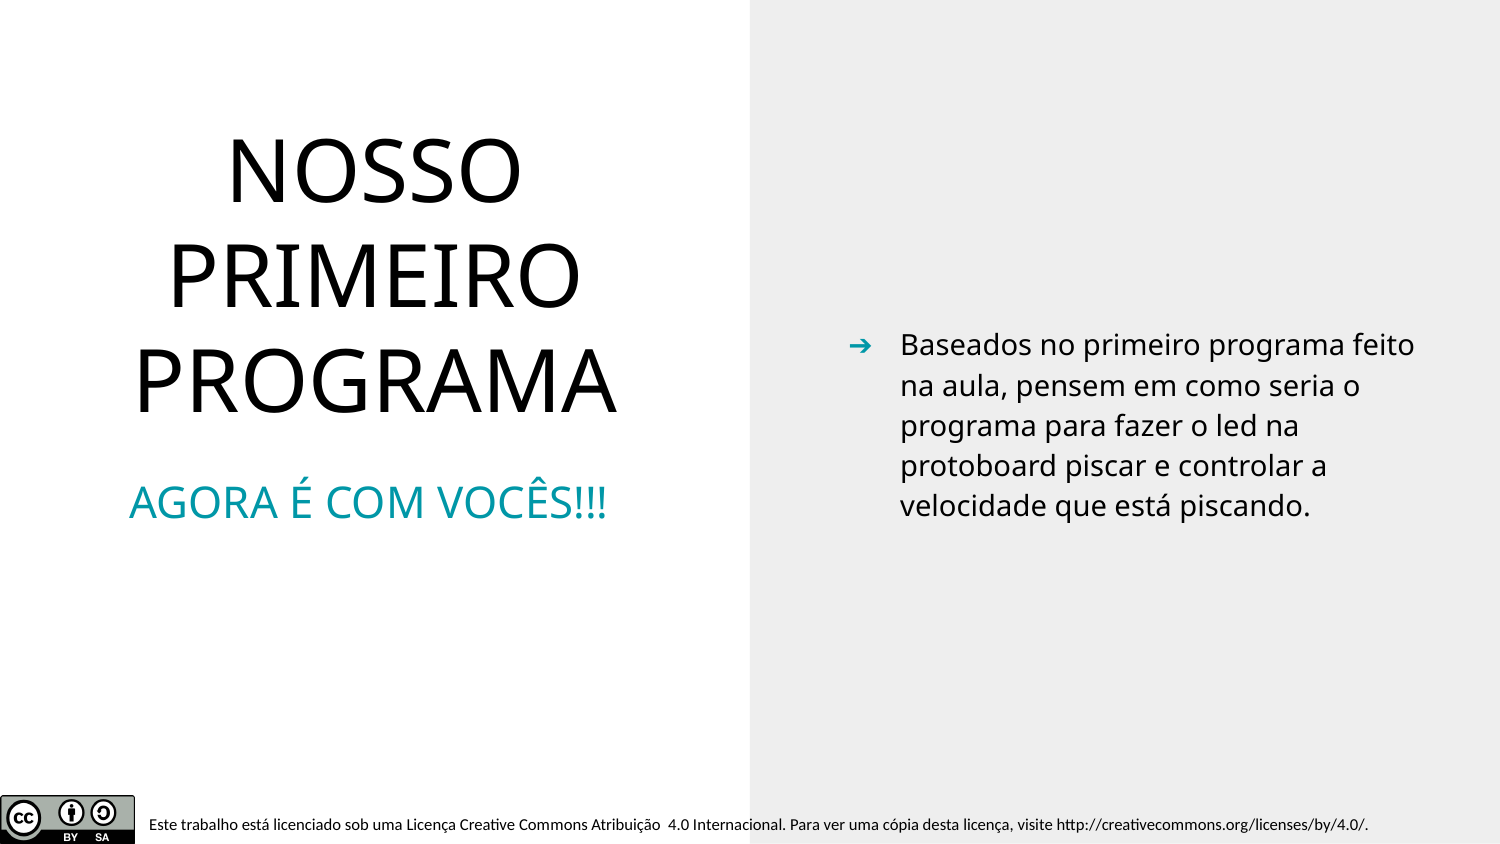

Baseados no primeiro programa feito na aula, pensem em como seria o programa para fazer o led na protoboard piscar e controlar a velocidade que está piscando.
# NOSSO PRIMEIRO PROGRAMA
AGORA É COM VOCÊS!!!
Este trabalho está licenciado sob uma Licença Creative Commons Atribuição 4.0 Internacional. Para ver uma cópia desta licença, visite http://creativecommons.org/licenses/by/4.0/.